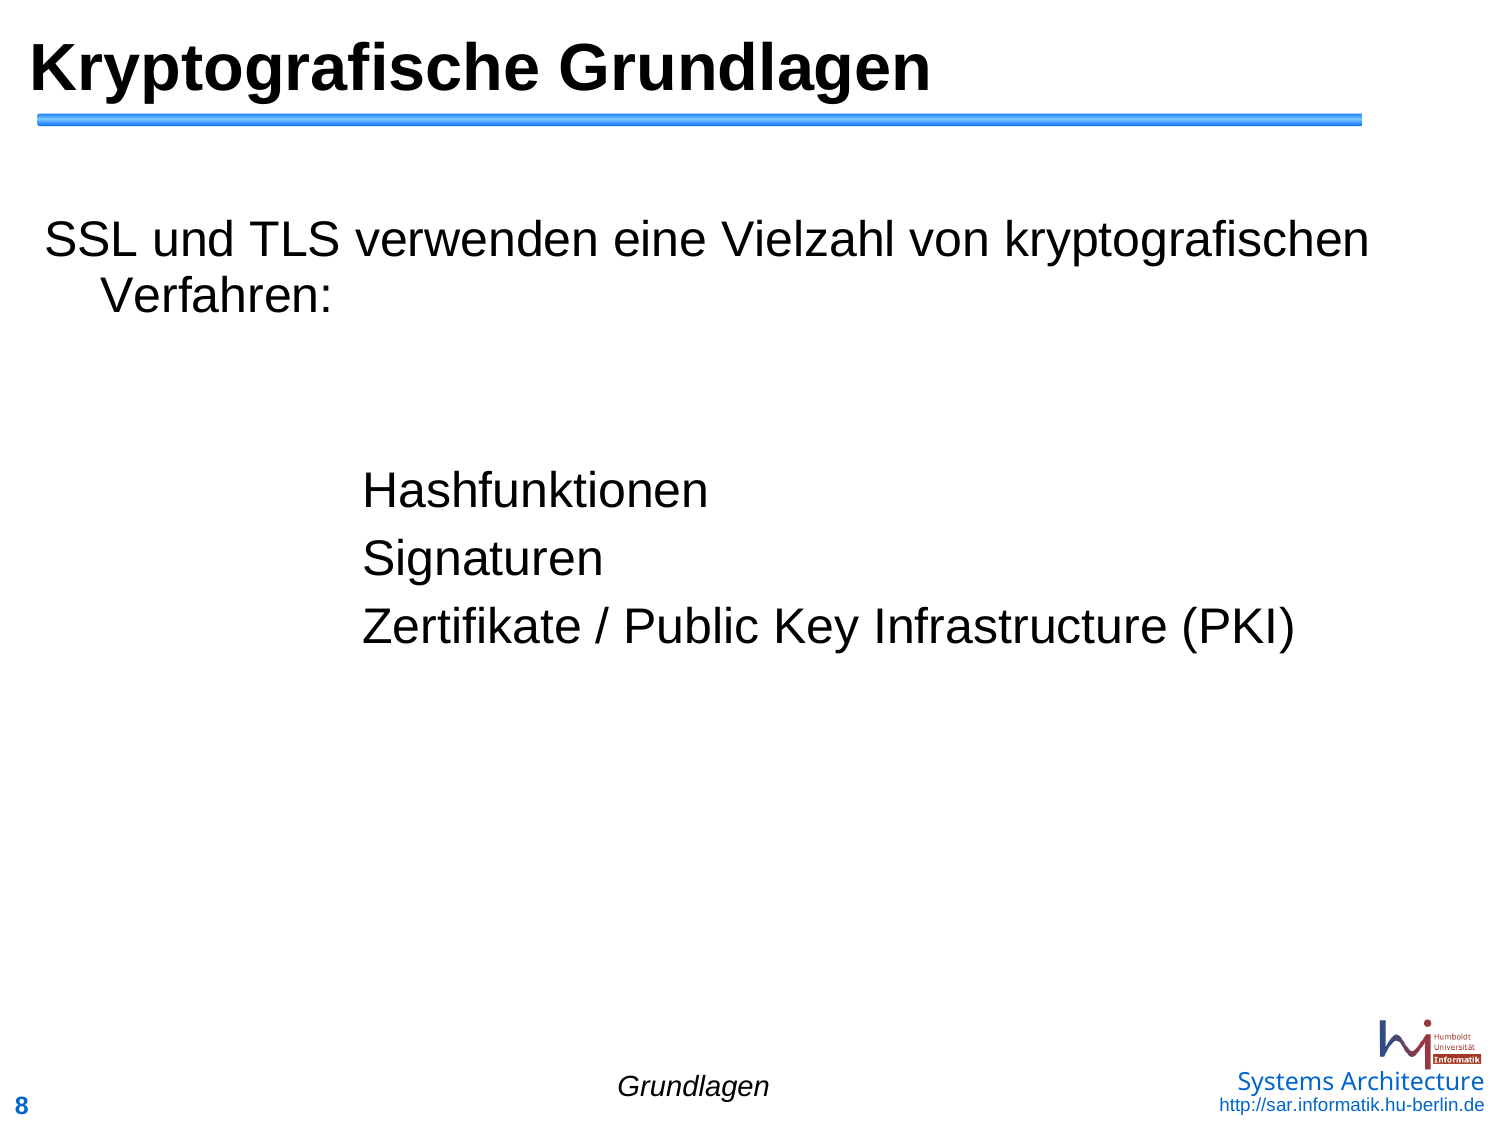

# Kryptografische Grundlagen
SSL und TLS verwenden eine Vielzahl von kryptografischen Verfahren:
Hashfunktionen
Signaturen
Zertifikate / Public Key Infrastructure (PKI)
Grundlagen